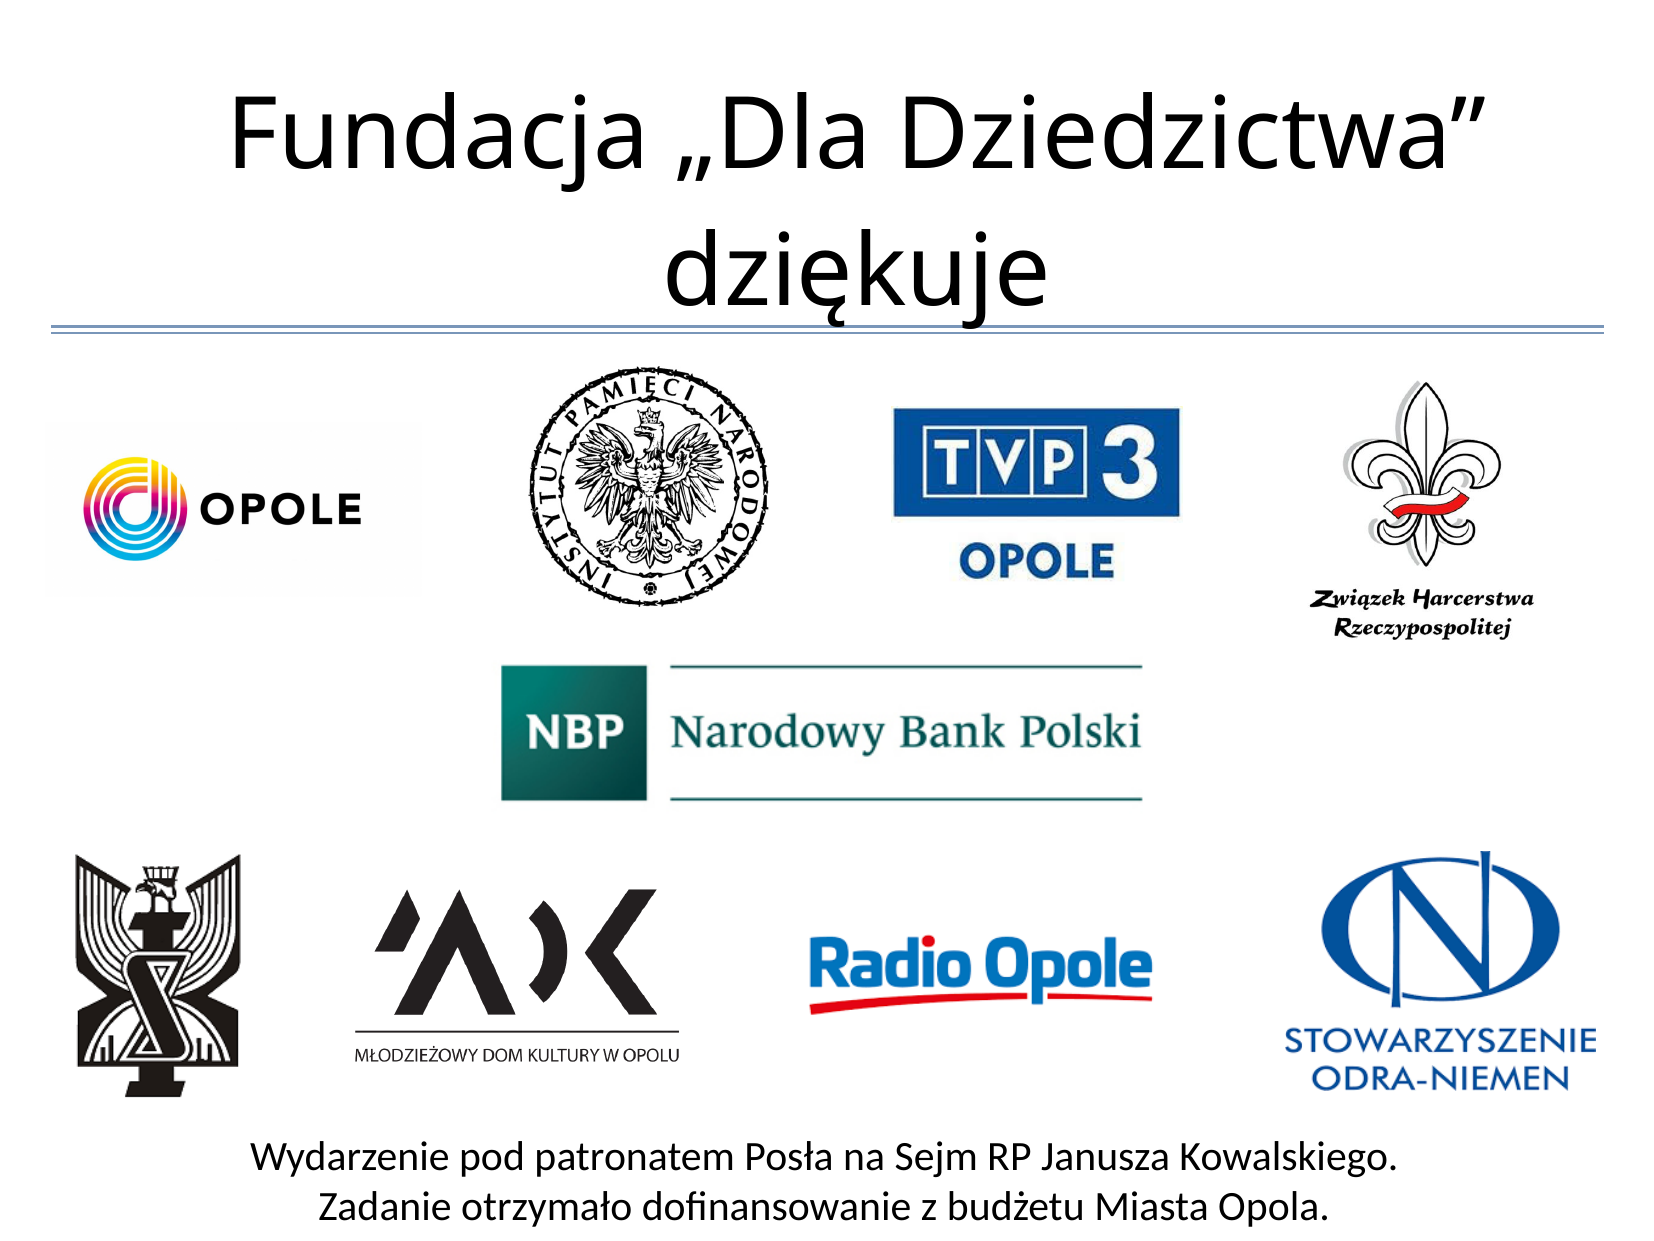

Fundacja „Dla Dziedzictwa” dziękuje
Wydarzenie pod patronatem Posła na Sejm RP Janusza Kowalskiego.
Zadanie otrzymało dofinansowanie z budżetu Miasta Opola.